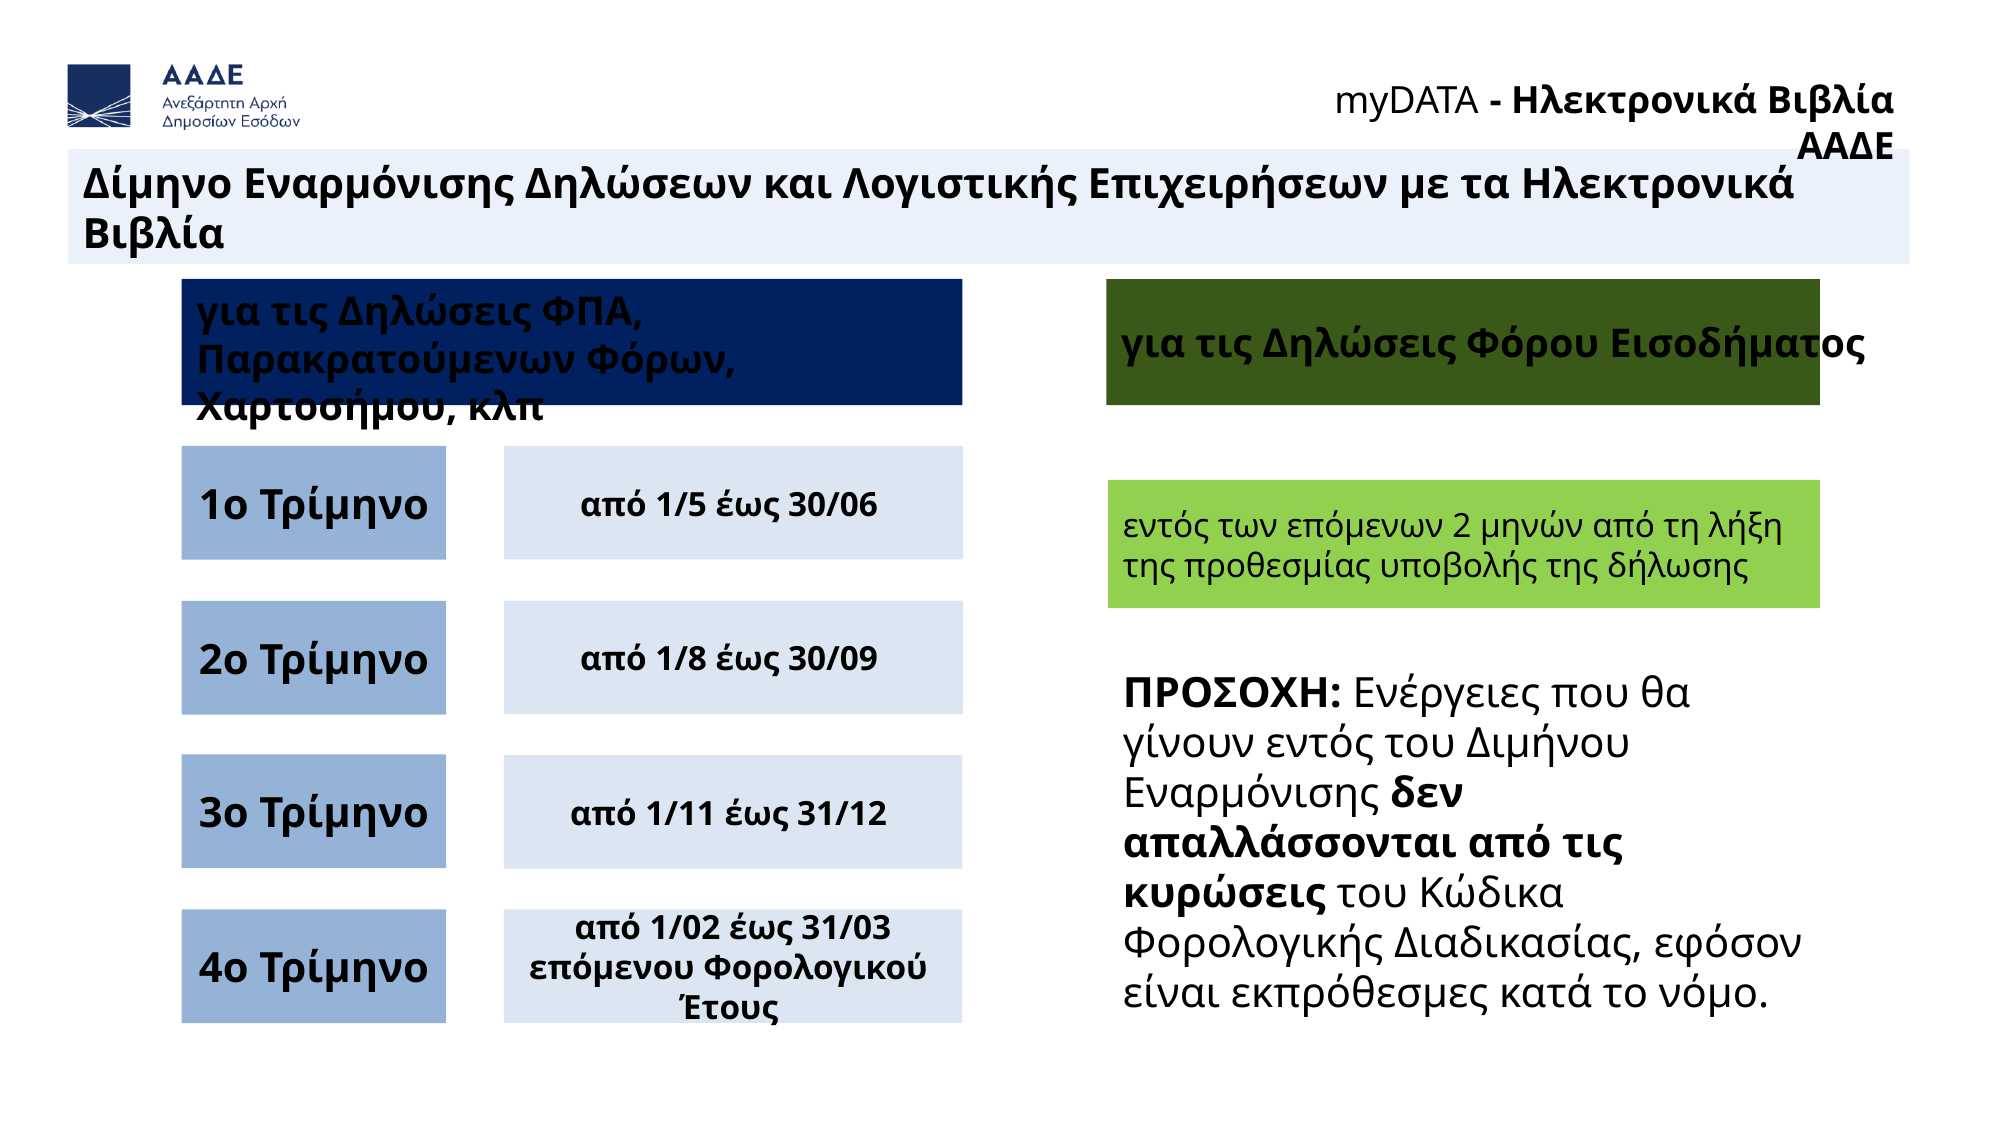

myDATA - Ηλεκτρονικά Βιβλία ΑΑΔΕ
Δίμηνο Εναρμόνισης Δηλώσεων και Λογιστικής Επιχειρήσεων με τα Ηλεκτρονικά Βιβλία
για τις Δηλώσεις ΦΠΑ, Παρακρατούμενων Φόρων, Χαρτοσήμου, κλπ
για τις Δηλώσεις Φόρου Εισοδήματος
1ο Τρίμηνο
από 1/5 έως 30/06
εντός των επόμενων 2 μηνών από τη λήξη της προθεσμίας υποβολής της δήλωσης
από 1/8 έως 30/09
2ο Τρίμηνο
ΠΡΟΣΟΧΗ: Ενέργειες που θα γίνουν εντός του Διμήνου Εναρμόνισης δεν απαλλάσσονται από τις κυρώσεις του Κώδικα Φορολογικής Διαδικασίας, εφόσον είναι εκπρόθεσμες κατά το νόμο.
3ο Τρίμηνο
από 1/11 έως 31/12
4ο Τρίμηνο
από 1/02 έως 31/03 επόμενου Φορολογικού Έτους